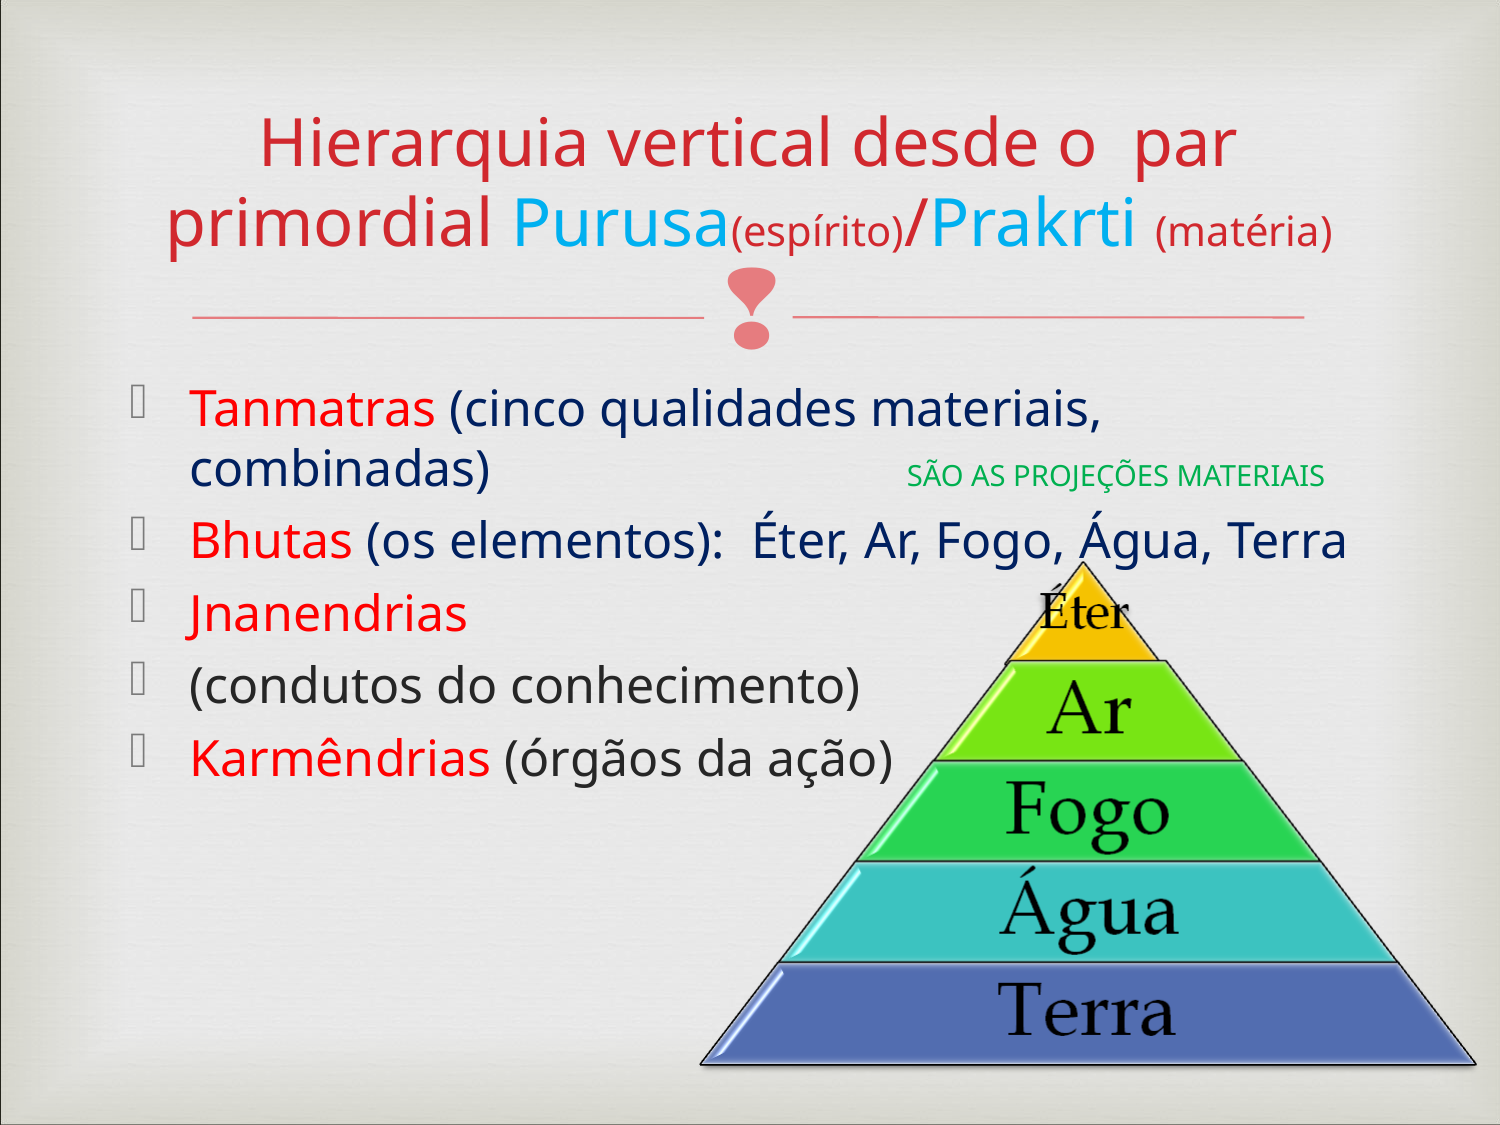

Hierarquia vertical desde o par primordial Purusa(espírito)/Prakrti (matéria)
# Tanmatras (cinco qualidades materiais, combinadas) SÃO AS PROJEÇÕES MATERIAIS
Bhutas (os elementos): Éter, Ar, Fogo, Água, Terra
Jnanendrias
(condutos do conhecimento)
Karmêndrias (órgãos da ação)